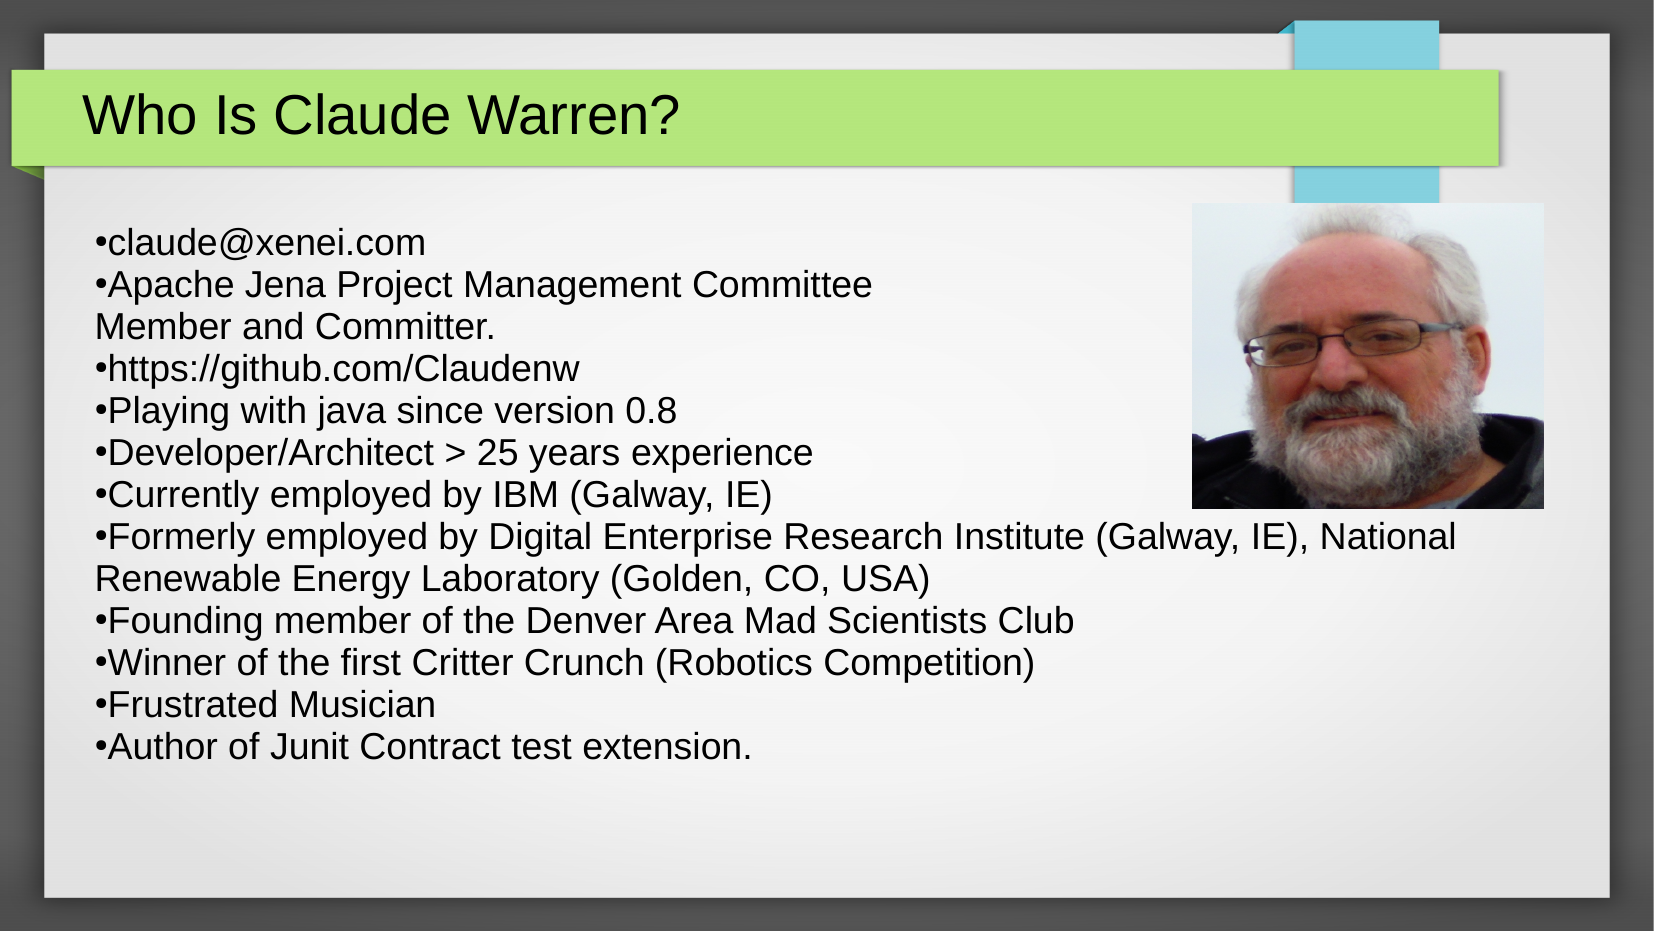

# Who Is Claude Warren?
claude@xenei.com
Apache Jena Project Management Committee
Member and Committer.
https://github.com/Claudenw
Playing with java since version 0.8
Developer/Architect > 25 years experience
Currently employed by IBM (Galway, IE)
Formerly employed by Digital Enterprise Research Institute (Galway, IE), National Renewable Energy Laboratory (Golden, CO, USA)
Founding member of the Denver Area Mad Scientists Club
Winner of the first Critter Crunch (Robotics Competition)
Frustrated Musician
Author of Junit Contract test extension.